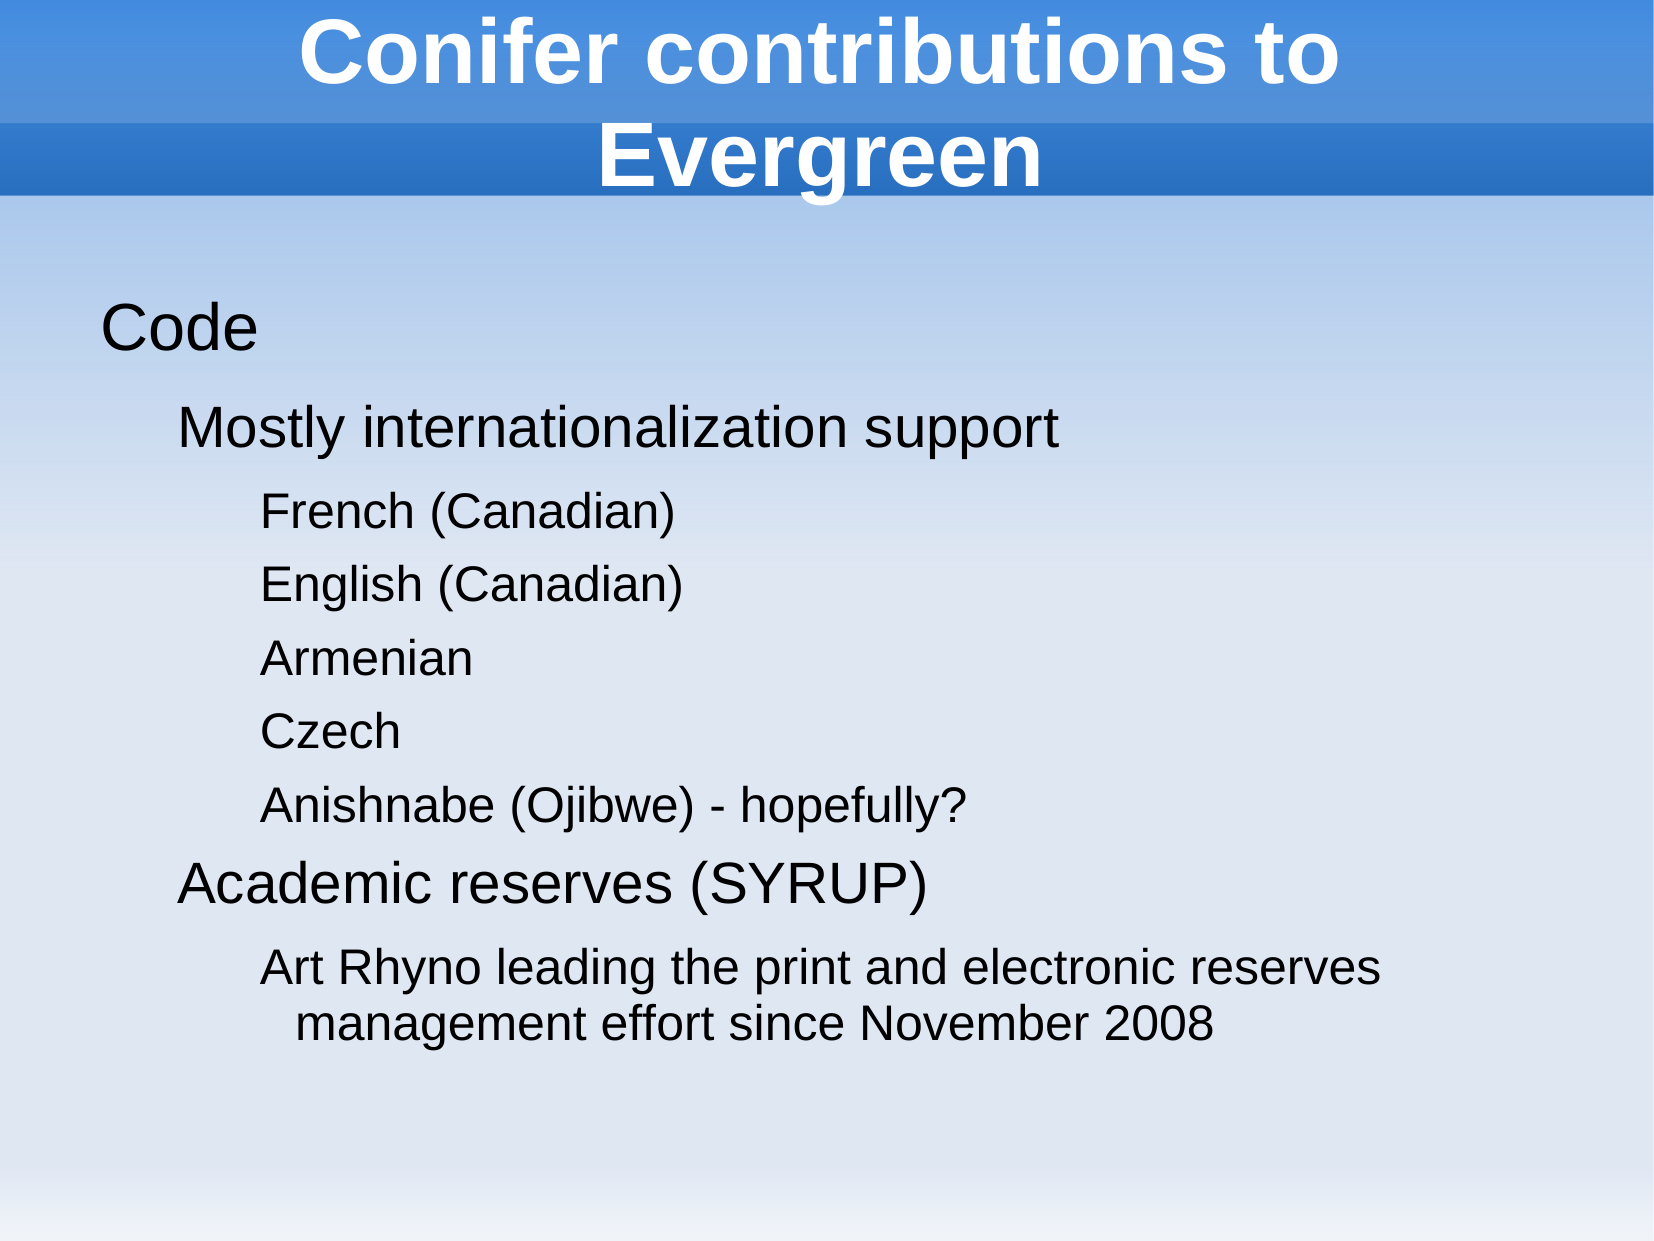

# Conifer contributions to Evergreen
Code
Mostly internationalization support
French (Canadian)
English (Canadian)
Armenian
Czech
Anishnabe (Ojibwe) - hopefully?
Academic reserves (SYRUP)
Art Rhyno leading the print and electronic reserves management effort since November 2008